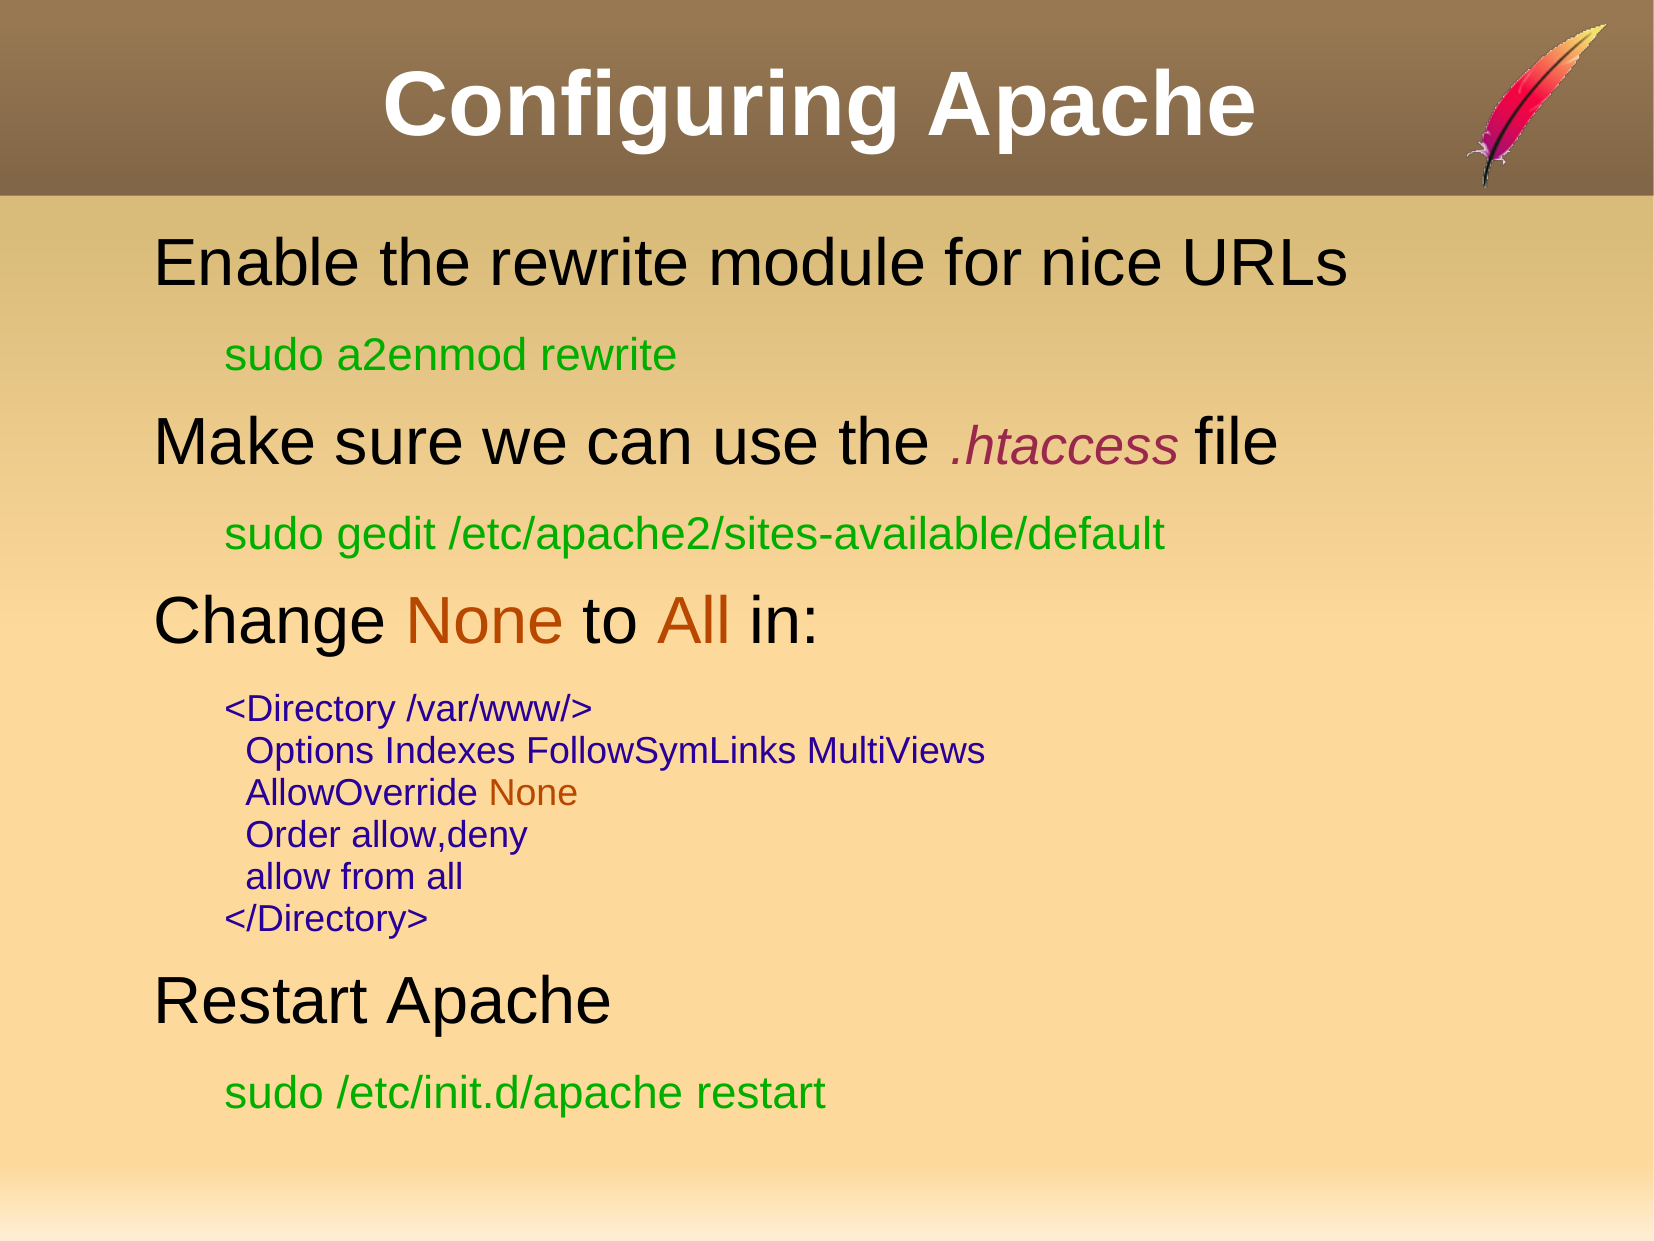

# Configuring Apache
Enable the rewrite module for nice URLs
sudo a2enmod rewrite
Make sure we can use the .htaccess file
sudo gedit /etc/apache2/sites-available/default
Change None to All in:
<Directory /var/www/>
 Options Indexes FollowSymLinks MultiViews
 AllowOverride None
 Order allow,deny
 allow from all
</Directory>
Restart Apache
sudo /etc/init.d/apache restart